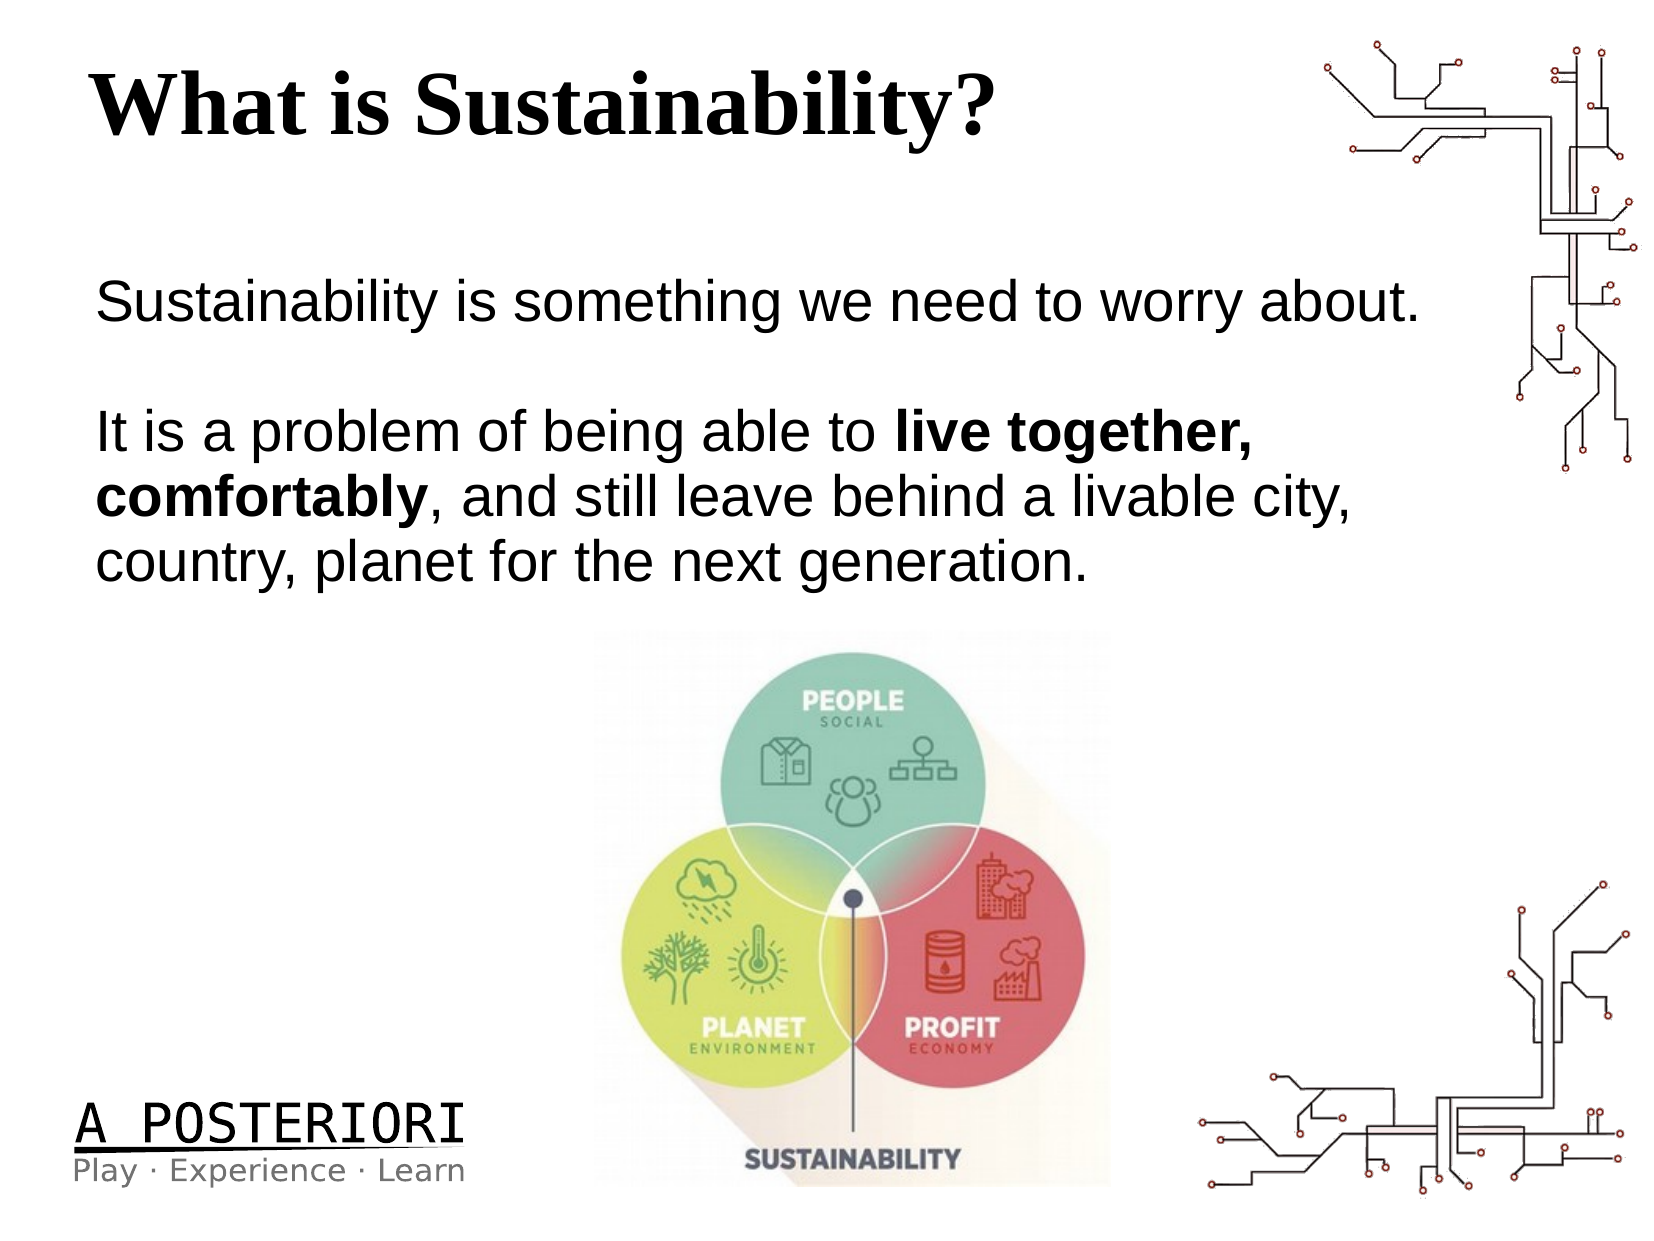

# What is Sustainability?
Sustainability is something we need to worry about.
It is a problem of being able to live together, comfortably, and still leave behind a livable city, country, planet for the next generation.